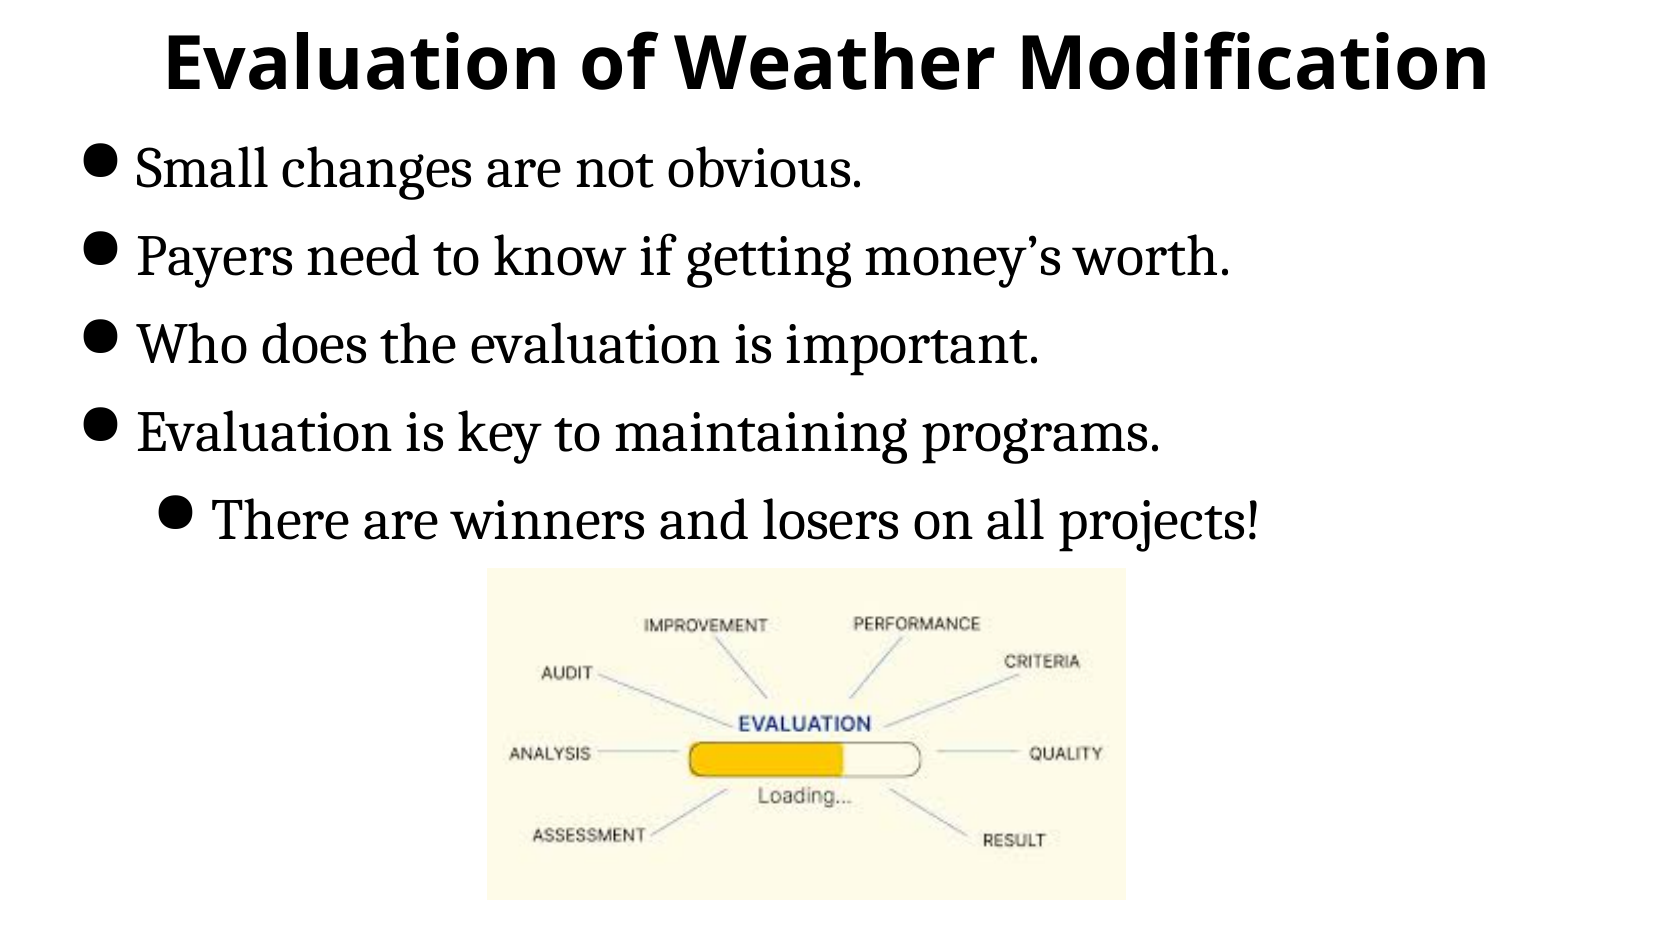

# Evaluation of Weather Modification
 Small changes are not obvious.
 Payers need to know if getting money’s worth.
 Who does the evaluation is important.
 Evaluation is key to maintaining programs.
 There are winners and losers on all projects!